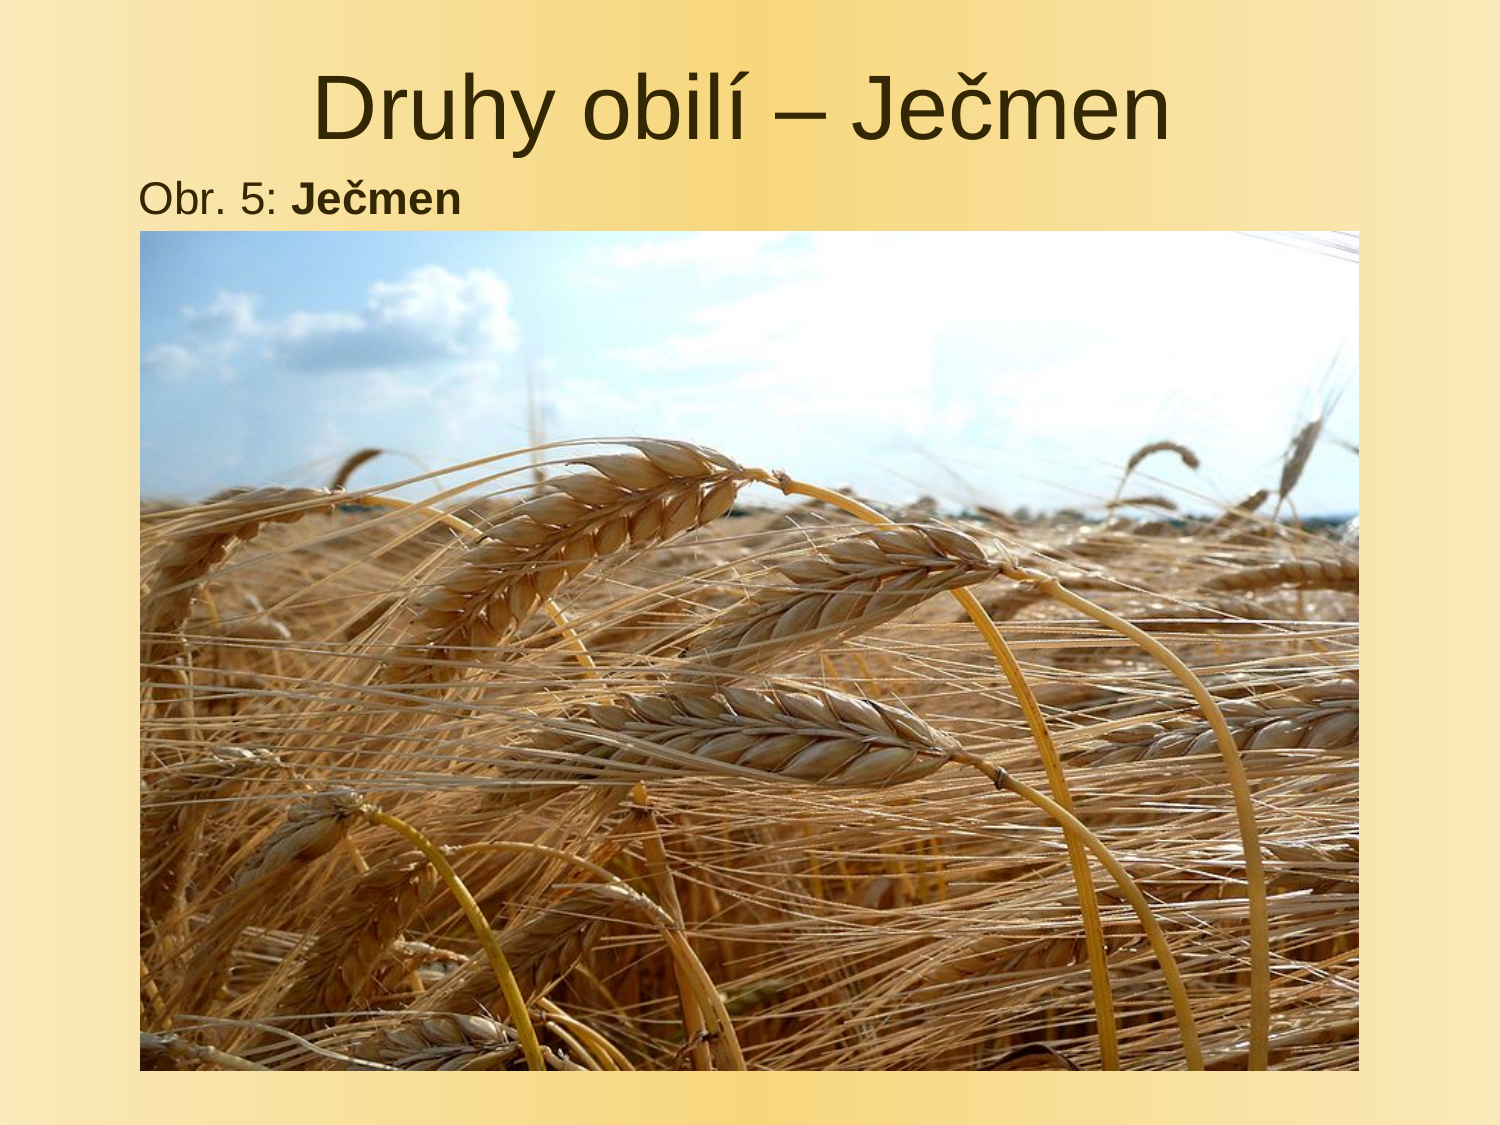

# Druhy obilí – Ječmen
Obr. 5: Ječmen